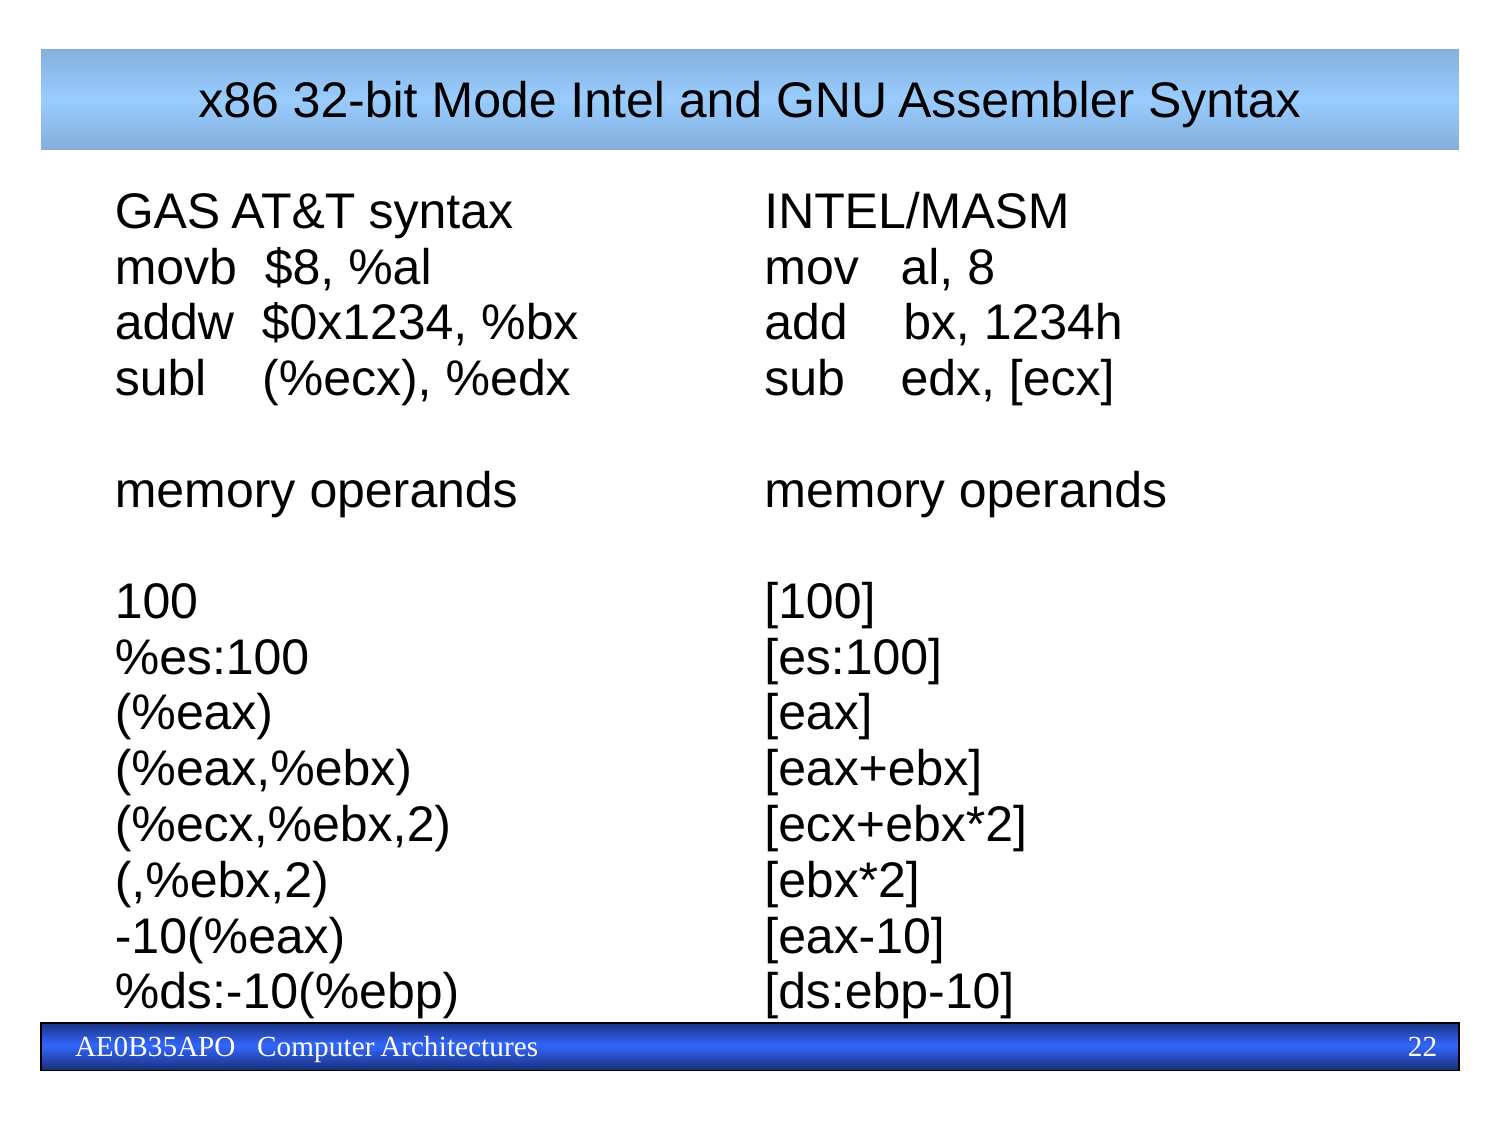

# x86 32-bit Mode Intel and GNU Assembler Syntax
GAS AT&T syntax	INTEL/MASM
movb $8, %al	mov al, 8
addw $0x1234, %bx	add bx, 1234h
subl (%ecx), %edx	sub edx, [ecx]
memory operands	memory operands
100	[100]
%es:100	[es:100]
(%eax)	[eax]
(%eax,%ebx)	[eax+ebx]
(%ecx,%ebx,2)	[ecx+ebx*2]
(,%ebx,2)	[ebx*2]
-10(%eax)	[eax-10]
%ds:-10(%ebp)	[ds:ebp-10]
AE0B35APO Computer Architectures
22